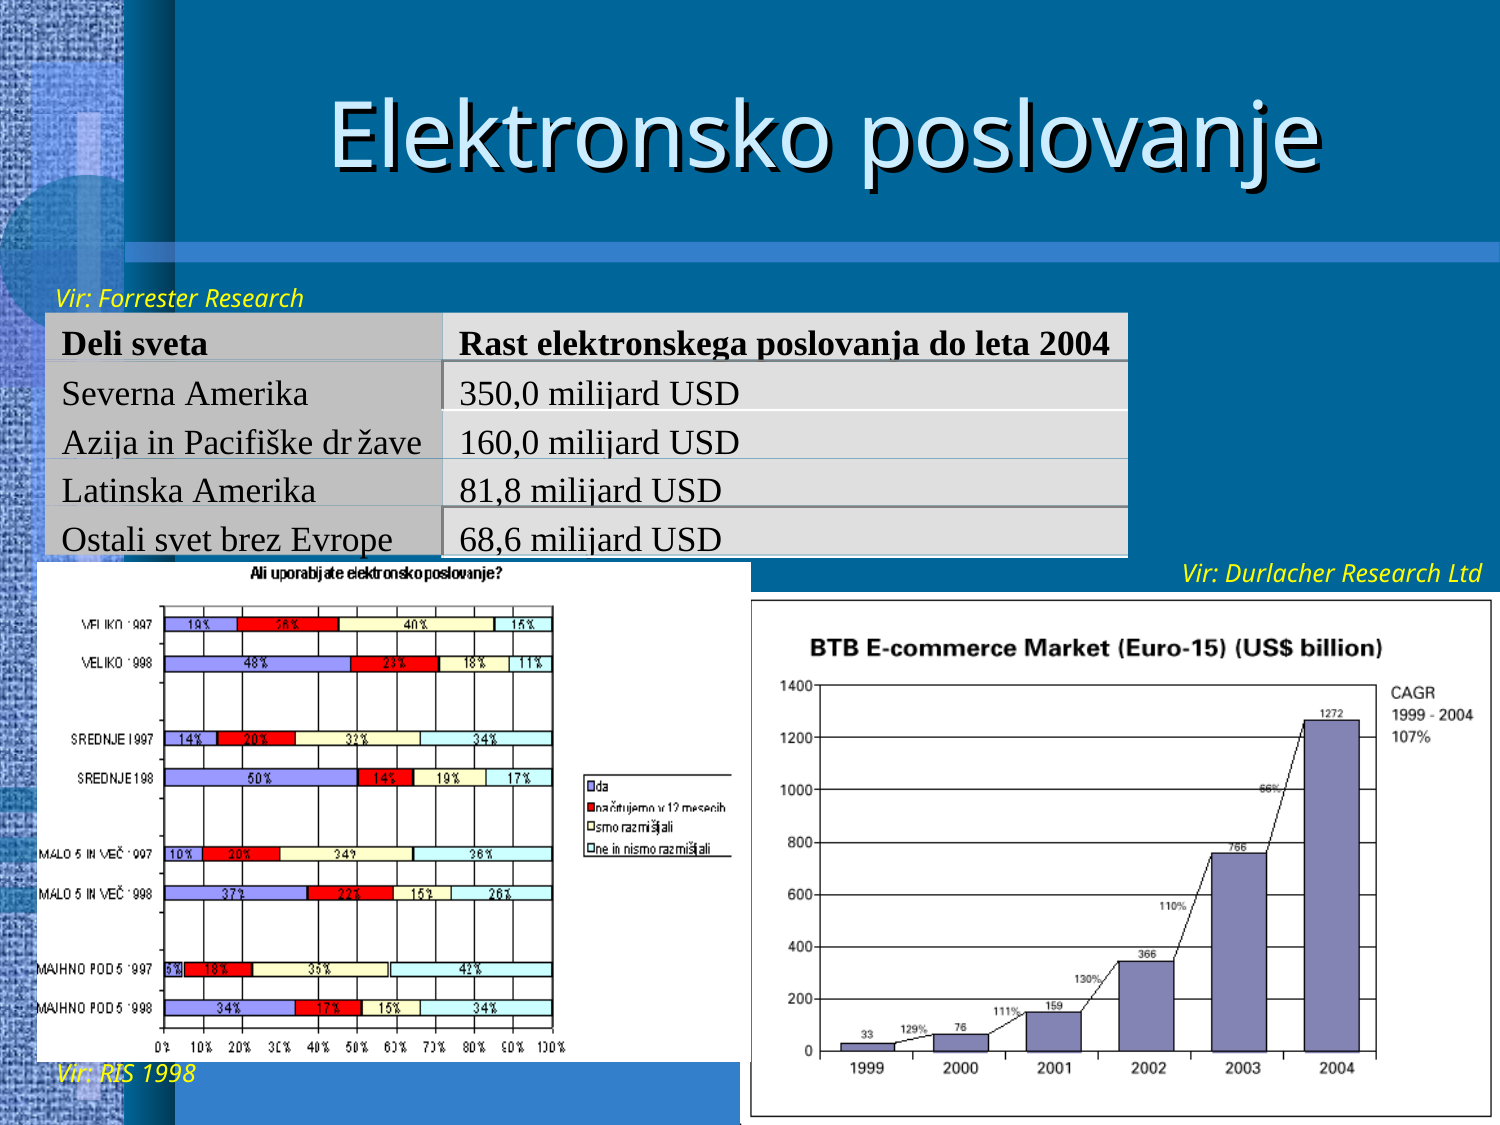

Elektronsko poslovanje
Vir: Forrester Research
Deli sveta
Rast elektronskega poslovanja do leta 2004
Severna Amerika
350,0 milijard USD
Azija in Pacifiške dr
žave
160,0 milijard USD
Latinska Amerika
81,8 milijard USD
Ostali svet brez Evrope
68,6 milijard USD
Vir: Durlacher Research Ltd
# NUJA?
Vir: RIS 1998